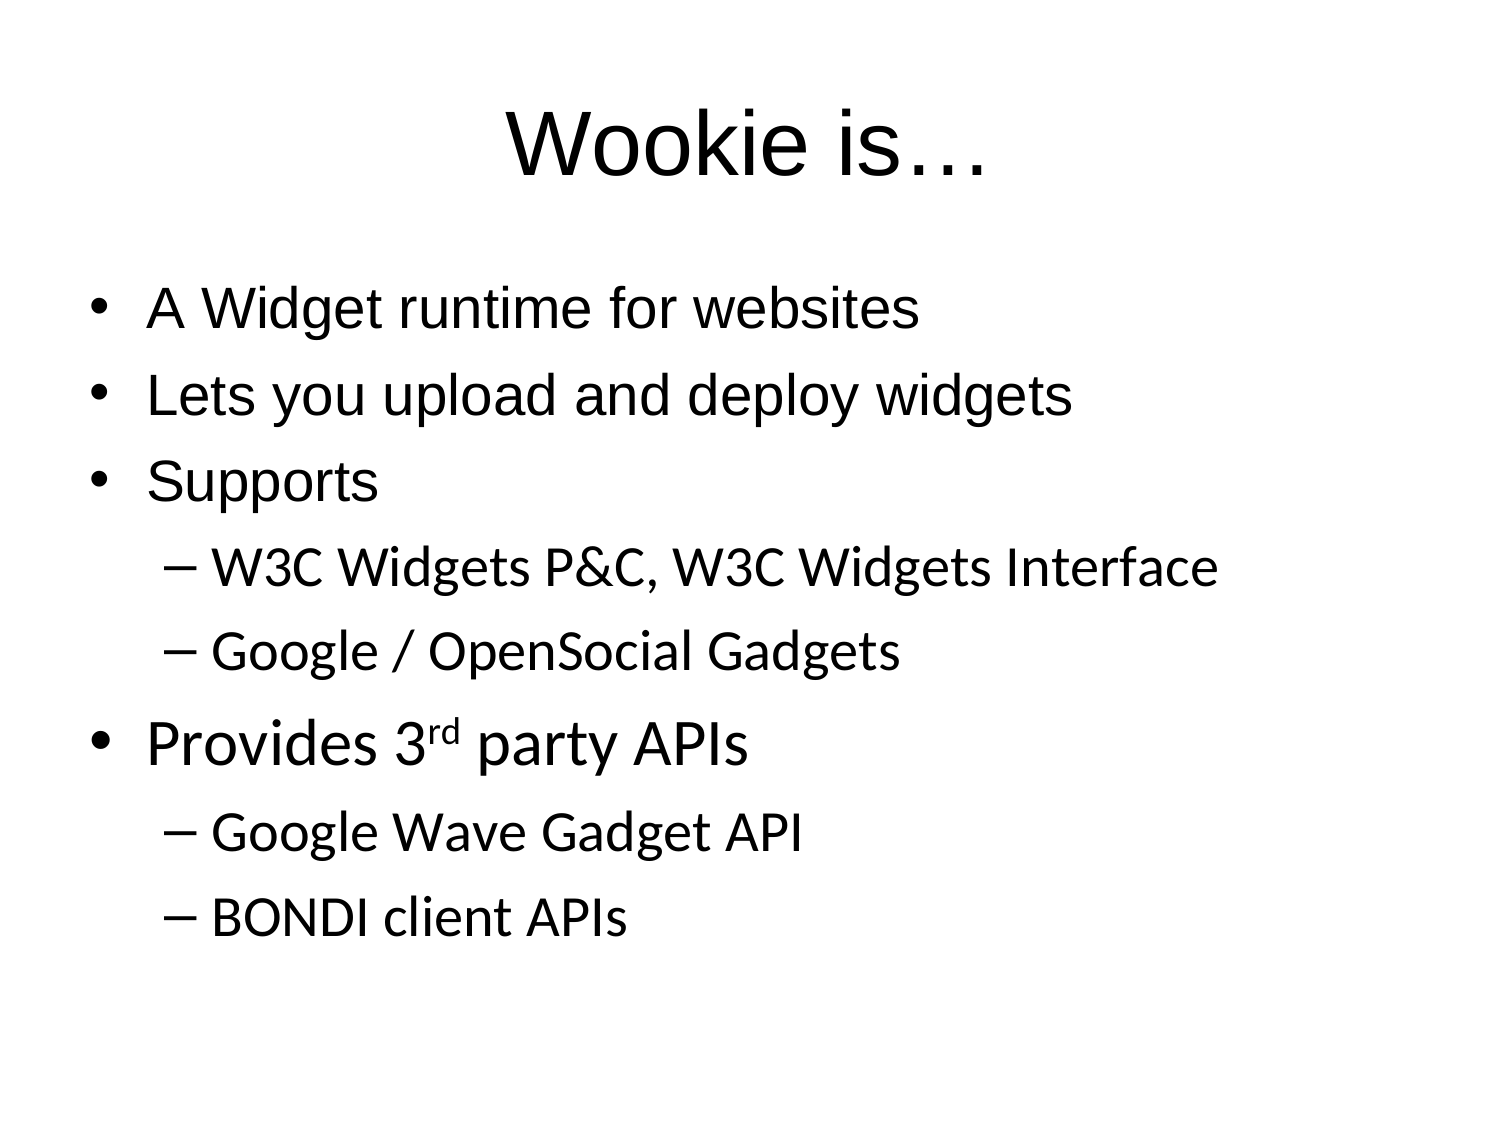

# Wookie is…
A Widget runtime for websites
Lets you upload and deploy widgets
Supports
W3C Widgets P&C, W3C Widgets Interface
Google / OpenSocial Gadgets
Provides 3rd party APIs
Google Wave Gadget API
BONDI client APIs